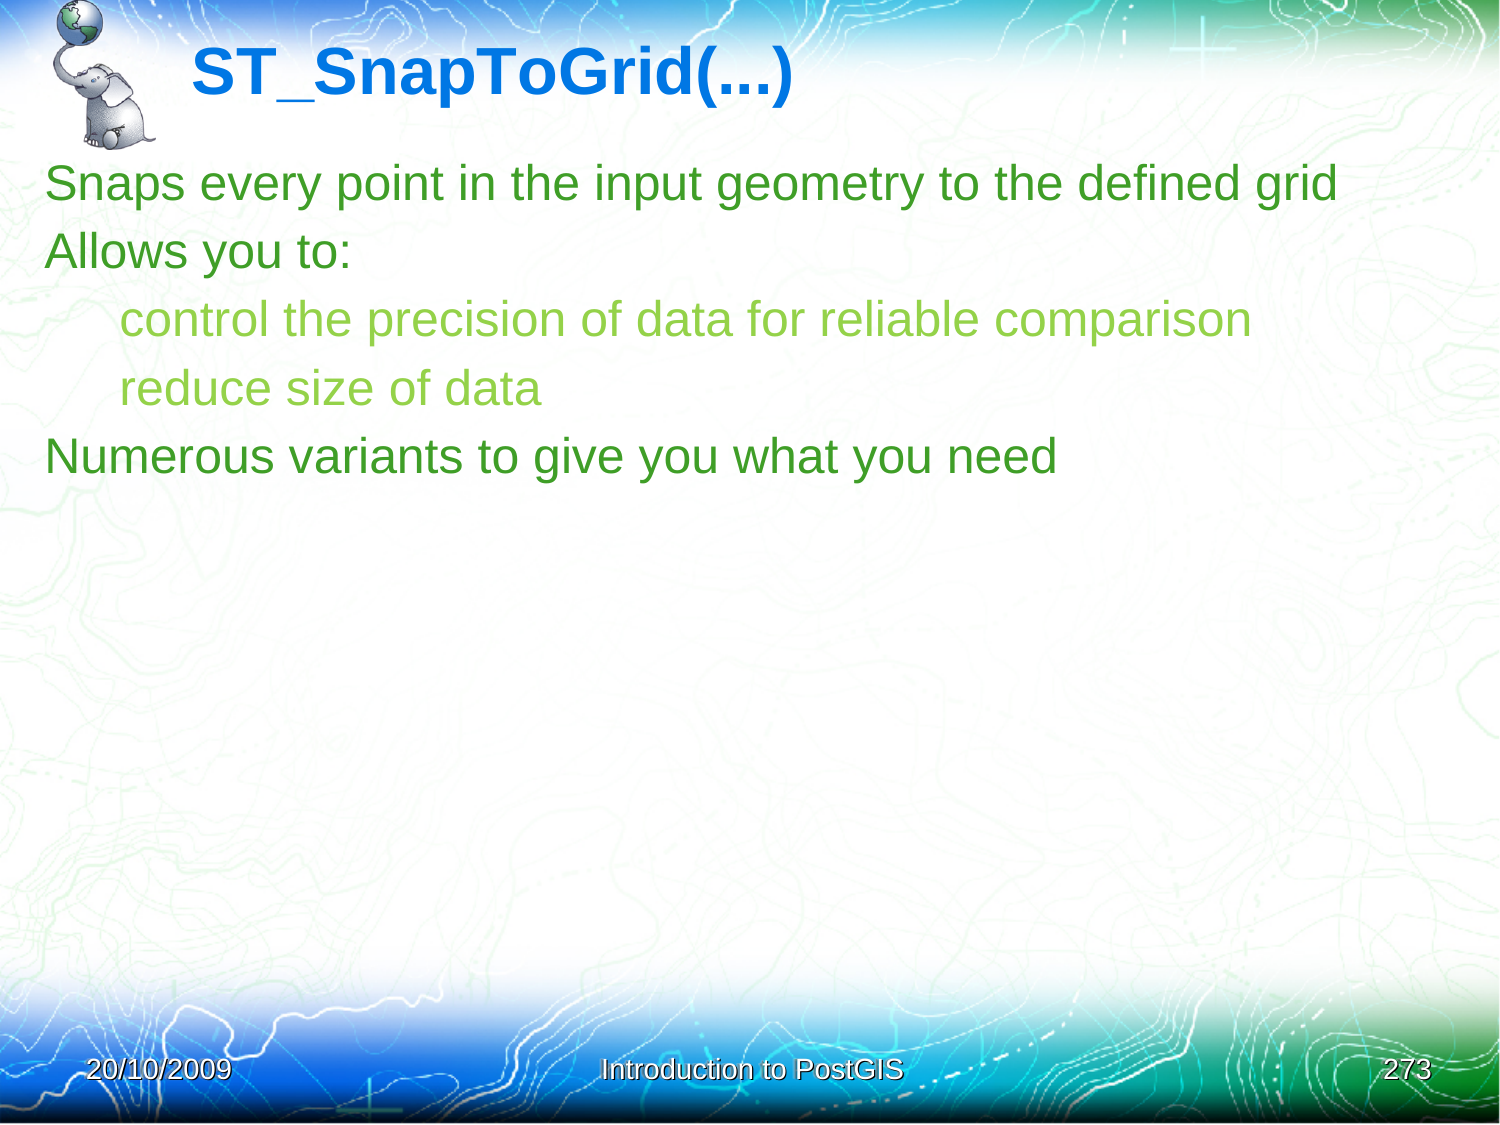

# ST_SnapToGrid(...)
Snaps every point in the input geometry to the defined grid
Allows you to:
control the precision of data for reliable comparison
reduce size of data
Numerous variants to give you what you need
20/10/2009
Introduction to PostGIS
273